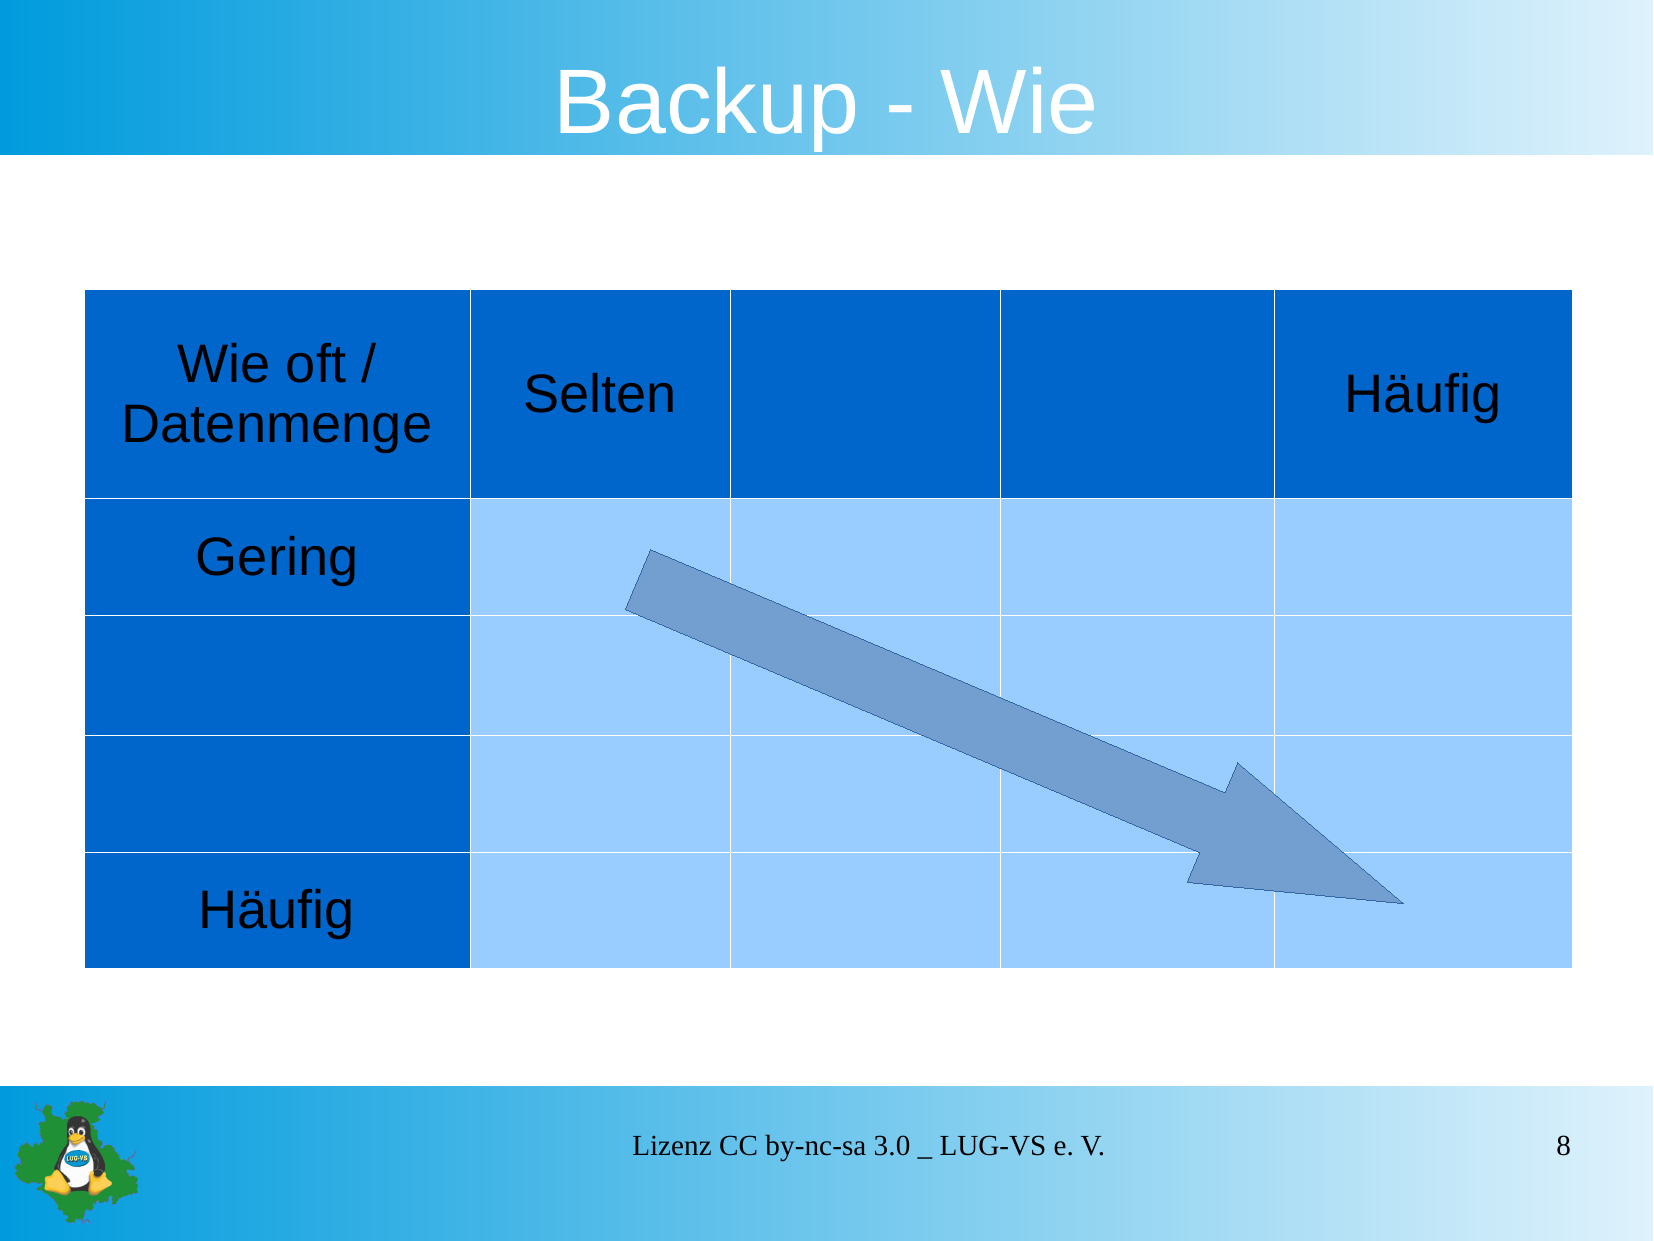

# Backup - Wie
| Wie oft / Datenmenge | Selten | | | Häufig |
| --- | --- | --- | --- | --- |
| Gering | | | | |
| | | | | |
| | | | | |
| Häufig | | | | |